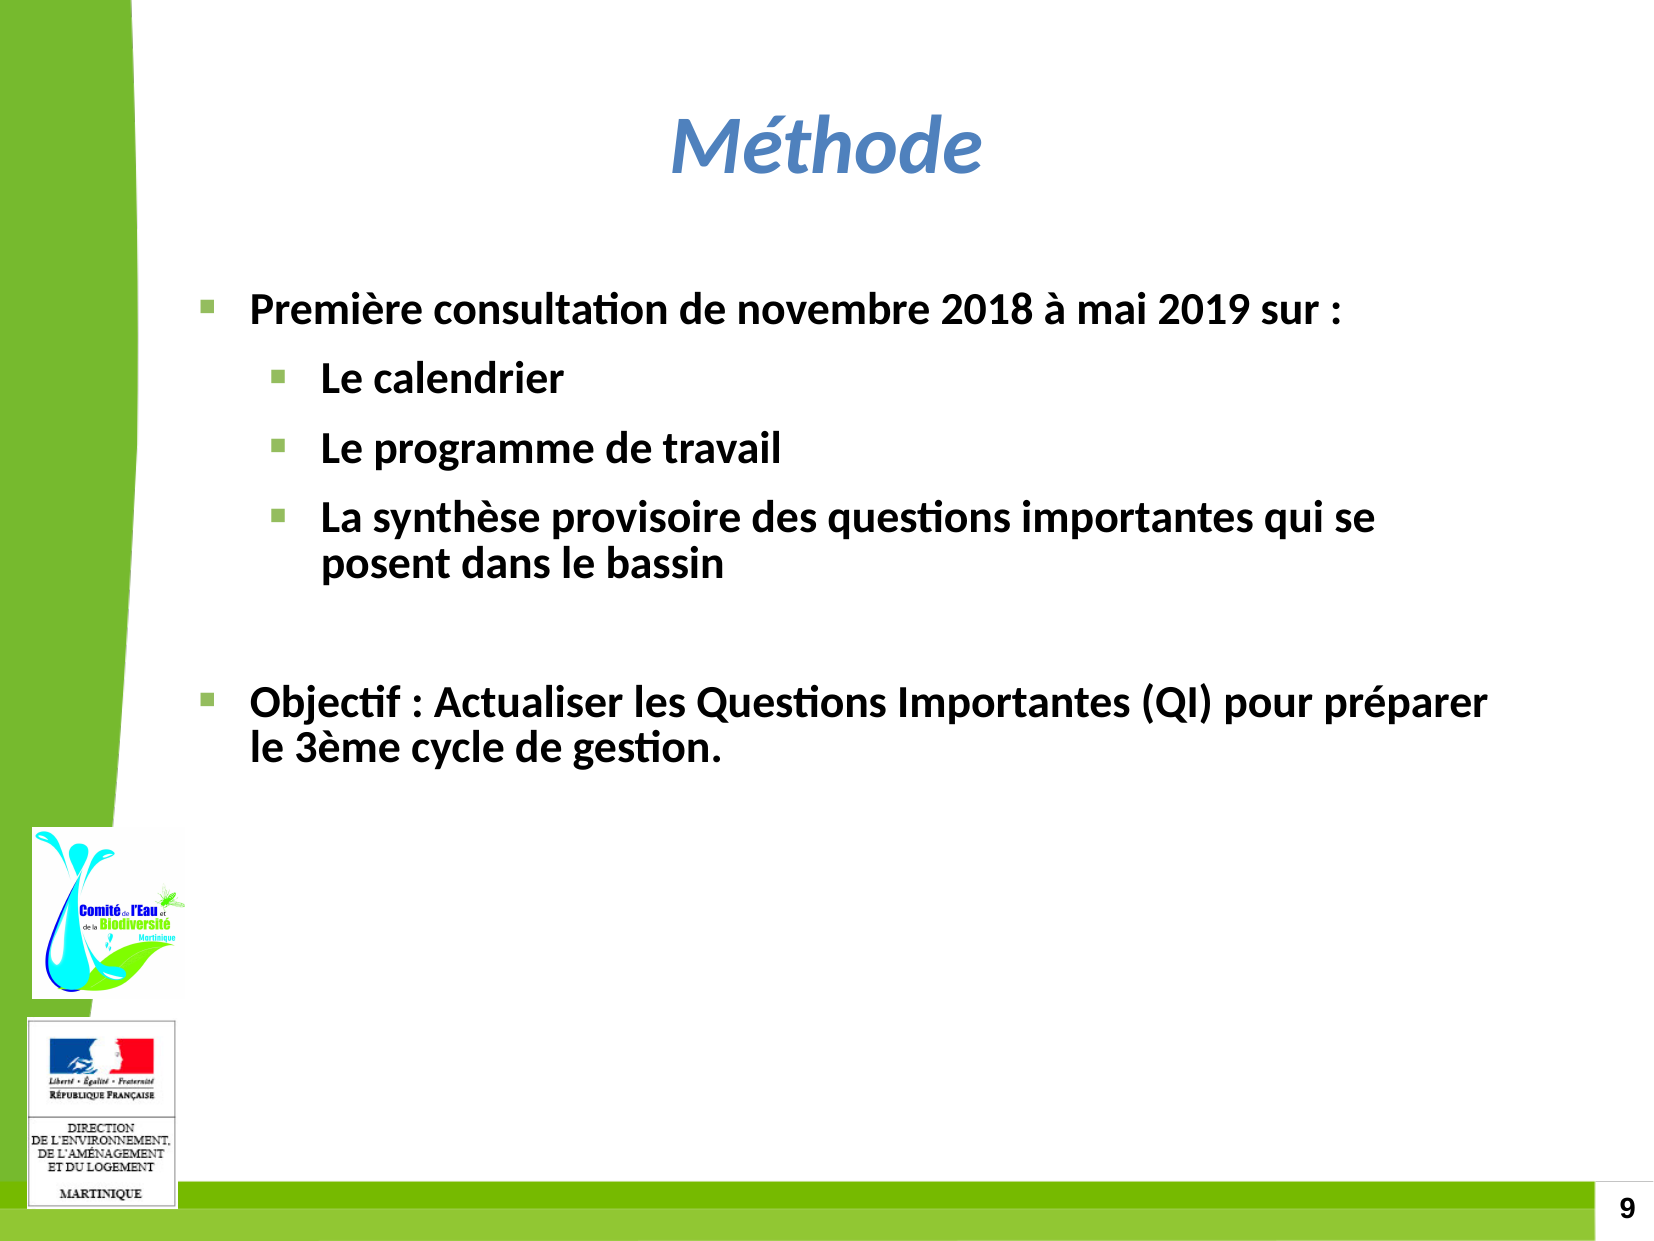

# Méthode
Première consultation de novembre 2018 à mai 2019 sur :
Le calendrier
Le programme de travail
La synthèse provisoire des questions importantes qui se posent dans le bassin
Objectif : Actualiser les Questions Importantes (QI) pour préparer le 3ème cycle de gestion.